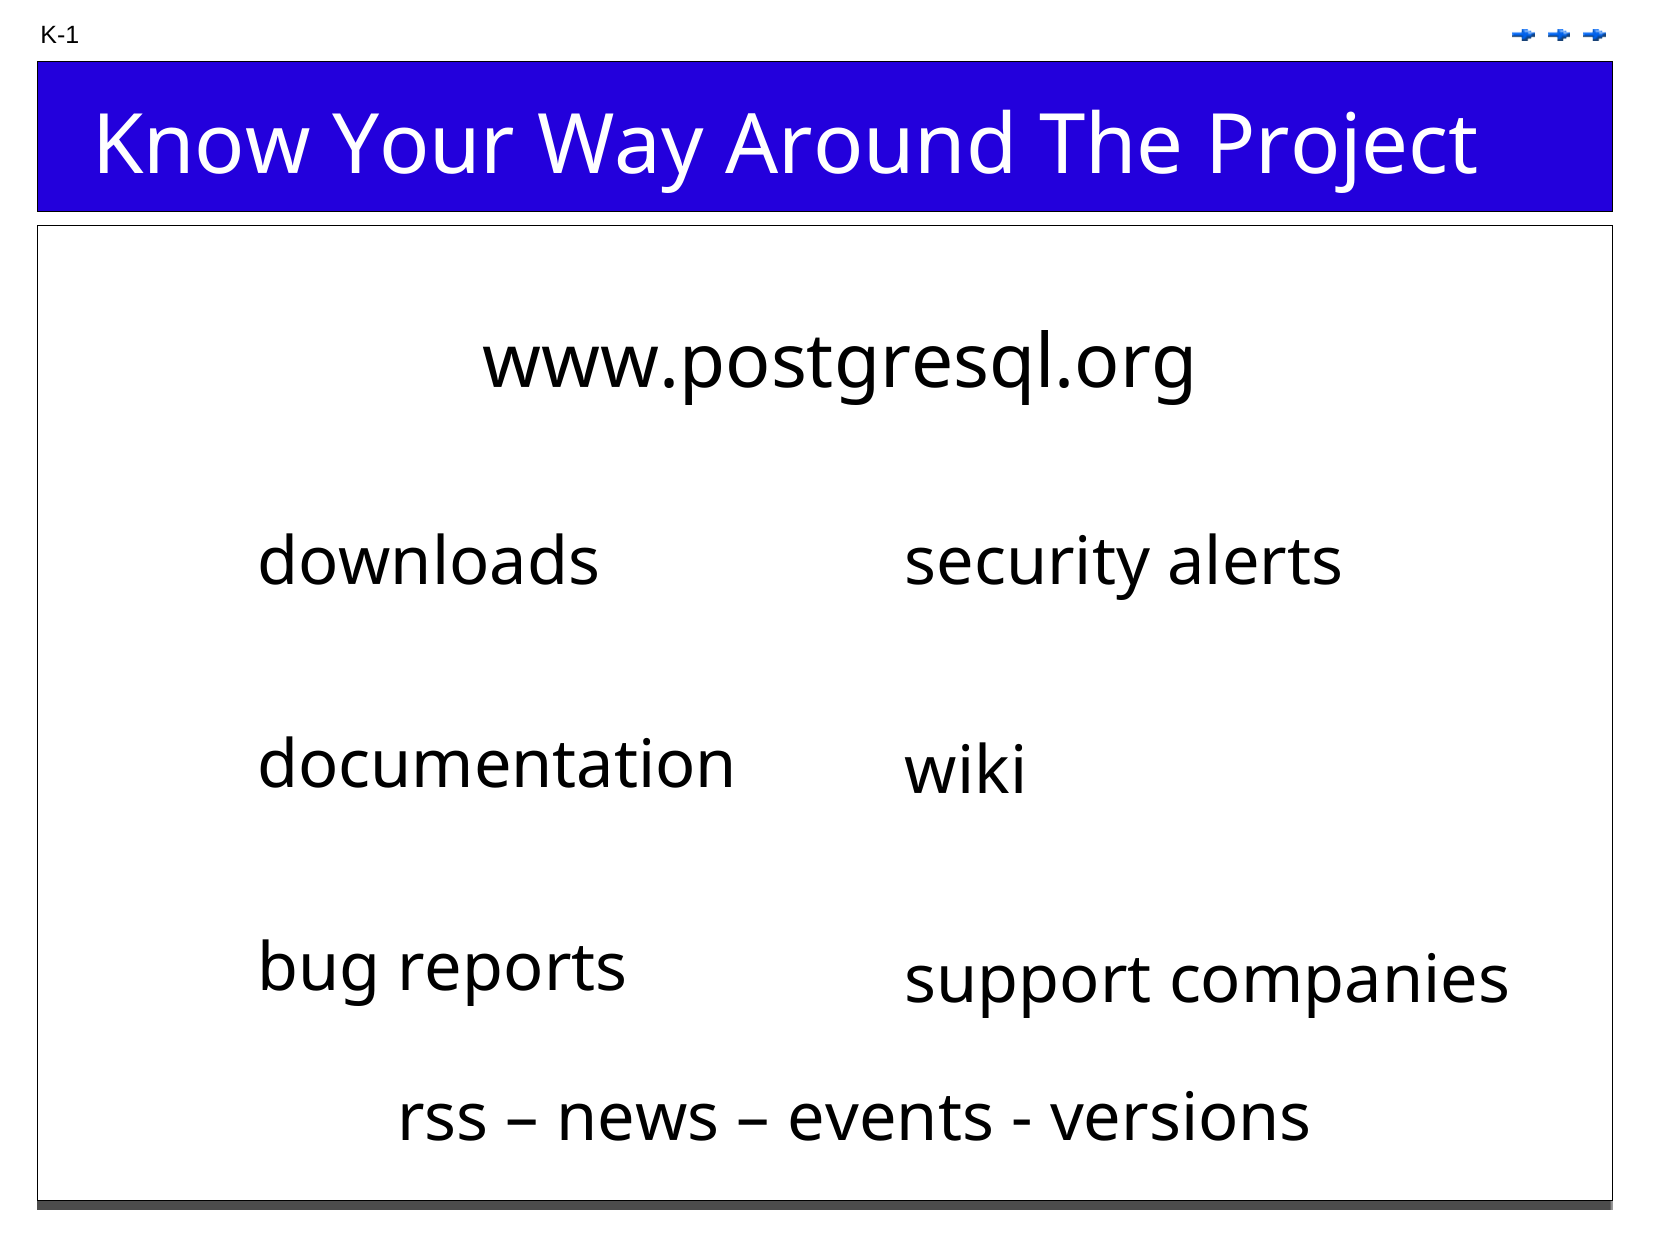

K-1
Know Your Way Around The Project
www.postgresql.org
 downloads
 documentation
 bug reports
 security alerts
 wiki
 support companies
 rss – news – events - versions